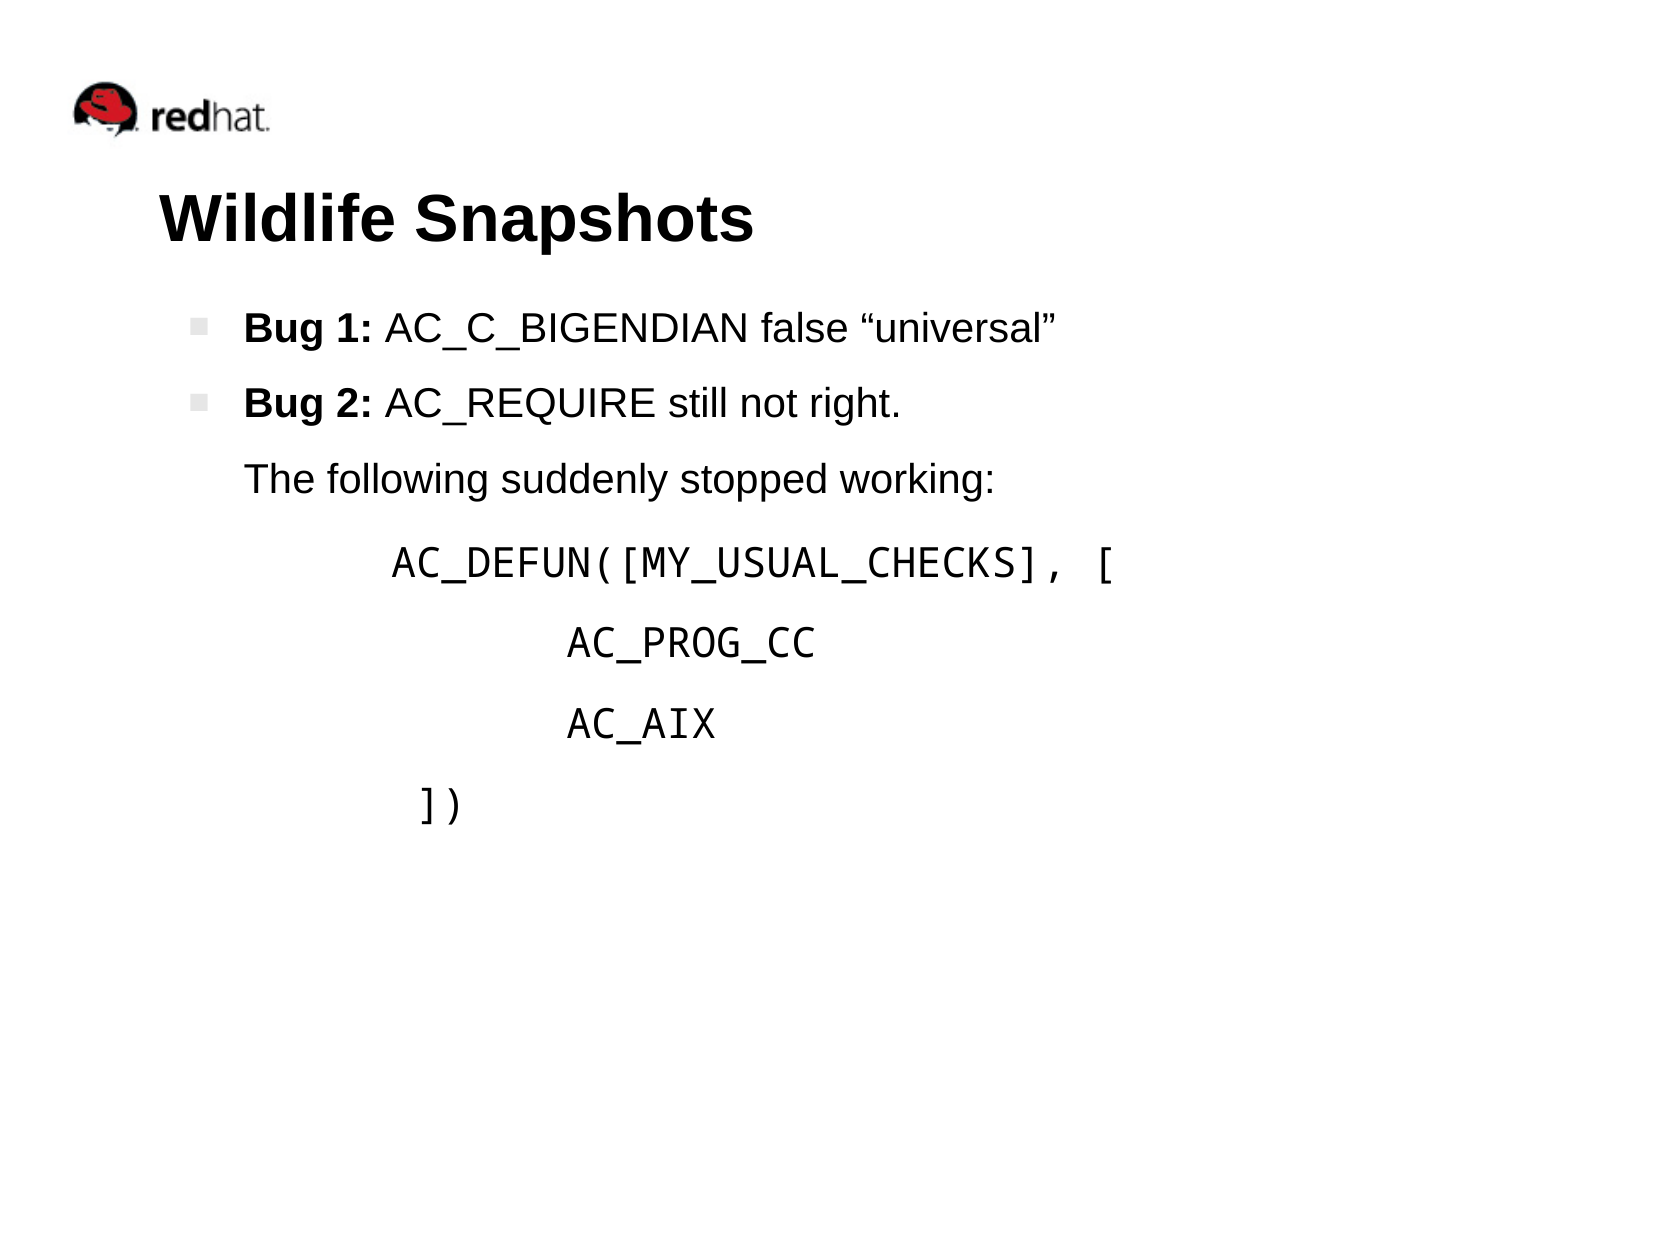

# Wildlife Snapshots
Bug 1: AC_C_BIGENDIAN false “universal”
Bug 2: AC_REQUIRE still not right.
The following suddenly stopped working:
AC_DEFUN([MY_USUAL_CHECKS], [
 AC_PROG_CC
 AC_AIX
 ])